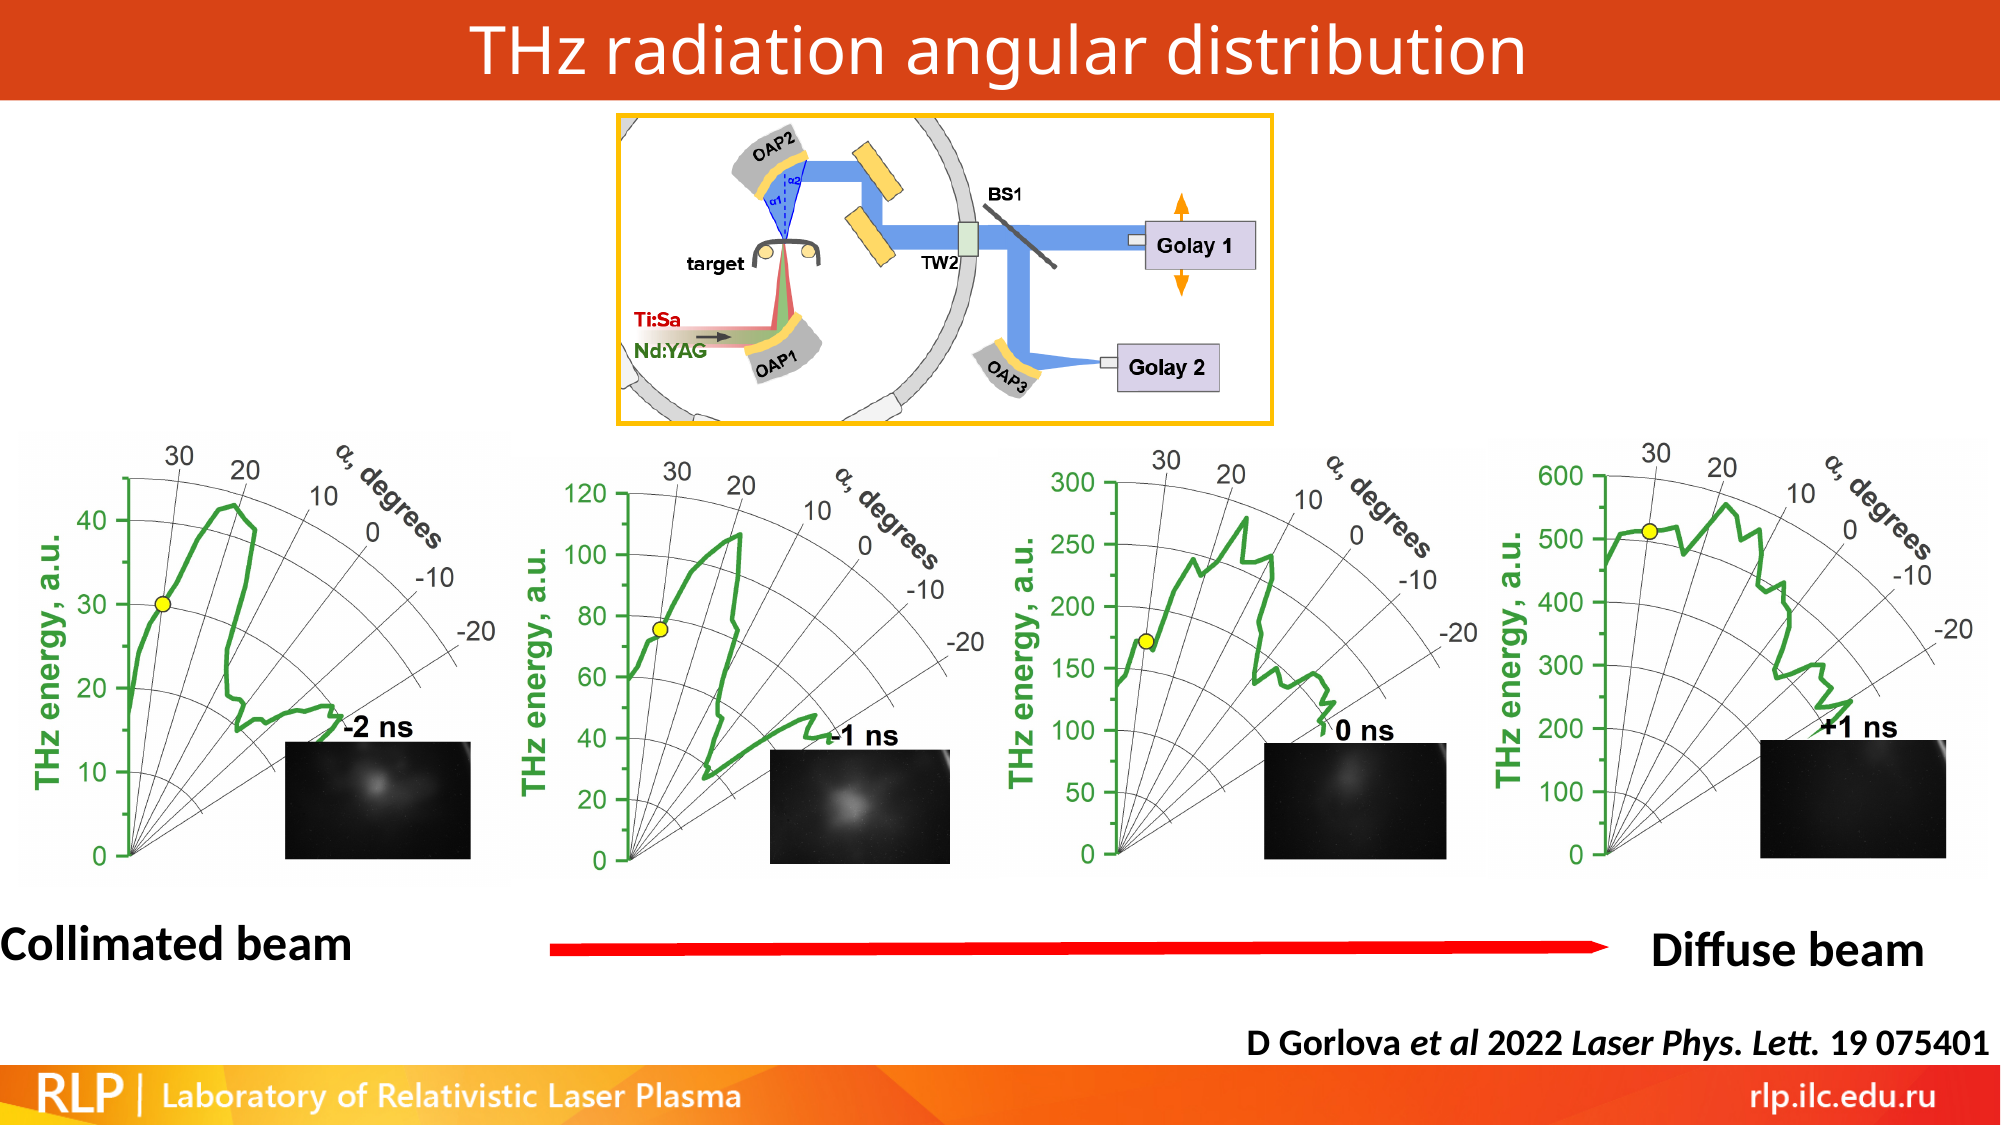

THz radiation angular distribution
Collimated beam
Diffuse beam
D Gorlova et al 2022 Laser Phys. Lett. 19 075401